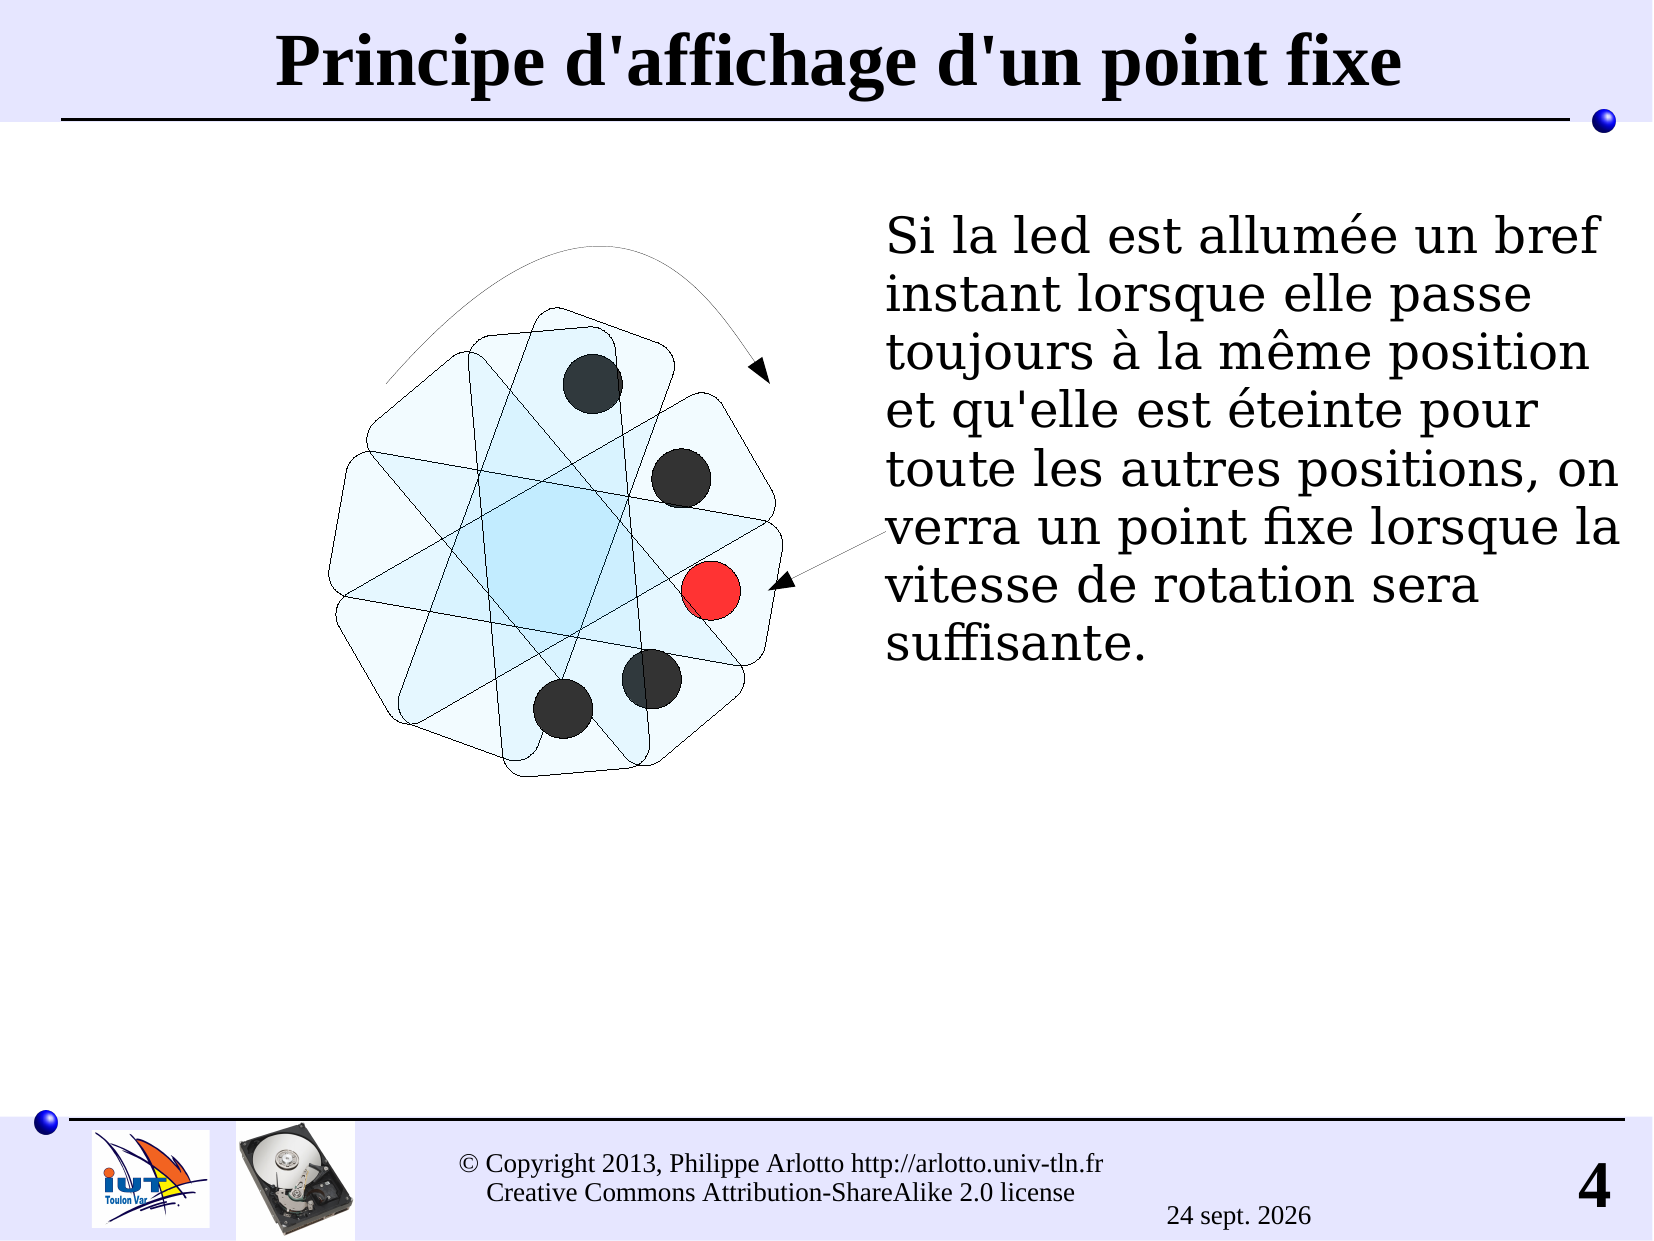

# Principe d'affichage d'un point fixe
Si la led est allumée un bref instant lorsque elle passe toujours à la même position et qu'elle est éteinte pour toute les autres positions, on verra un point fixe lorsque la vitesse de rotation sera suffisante.